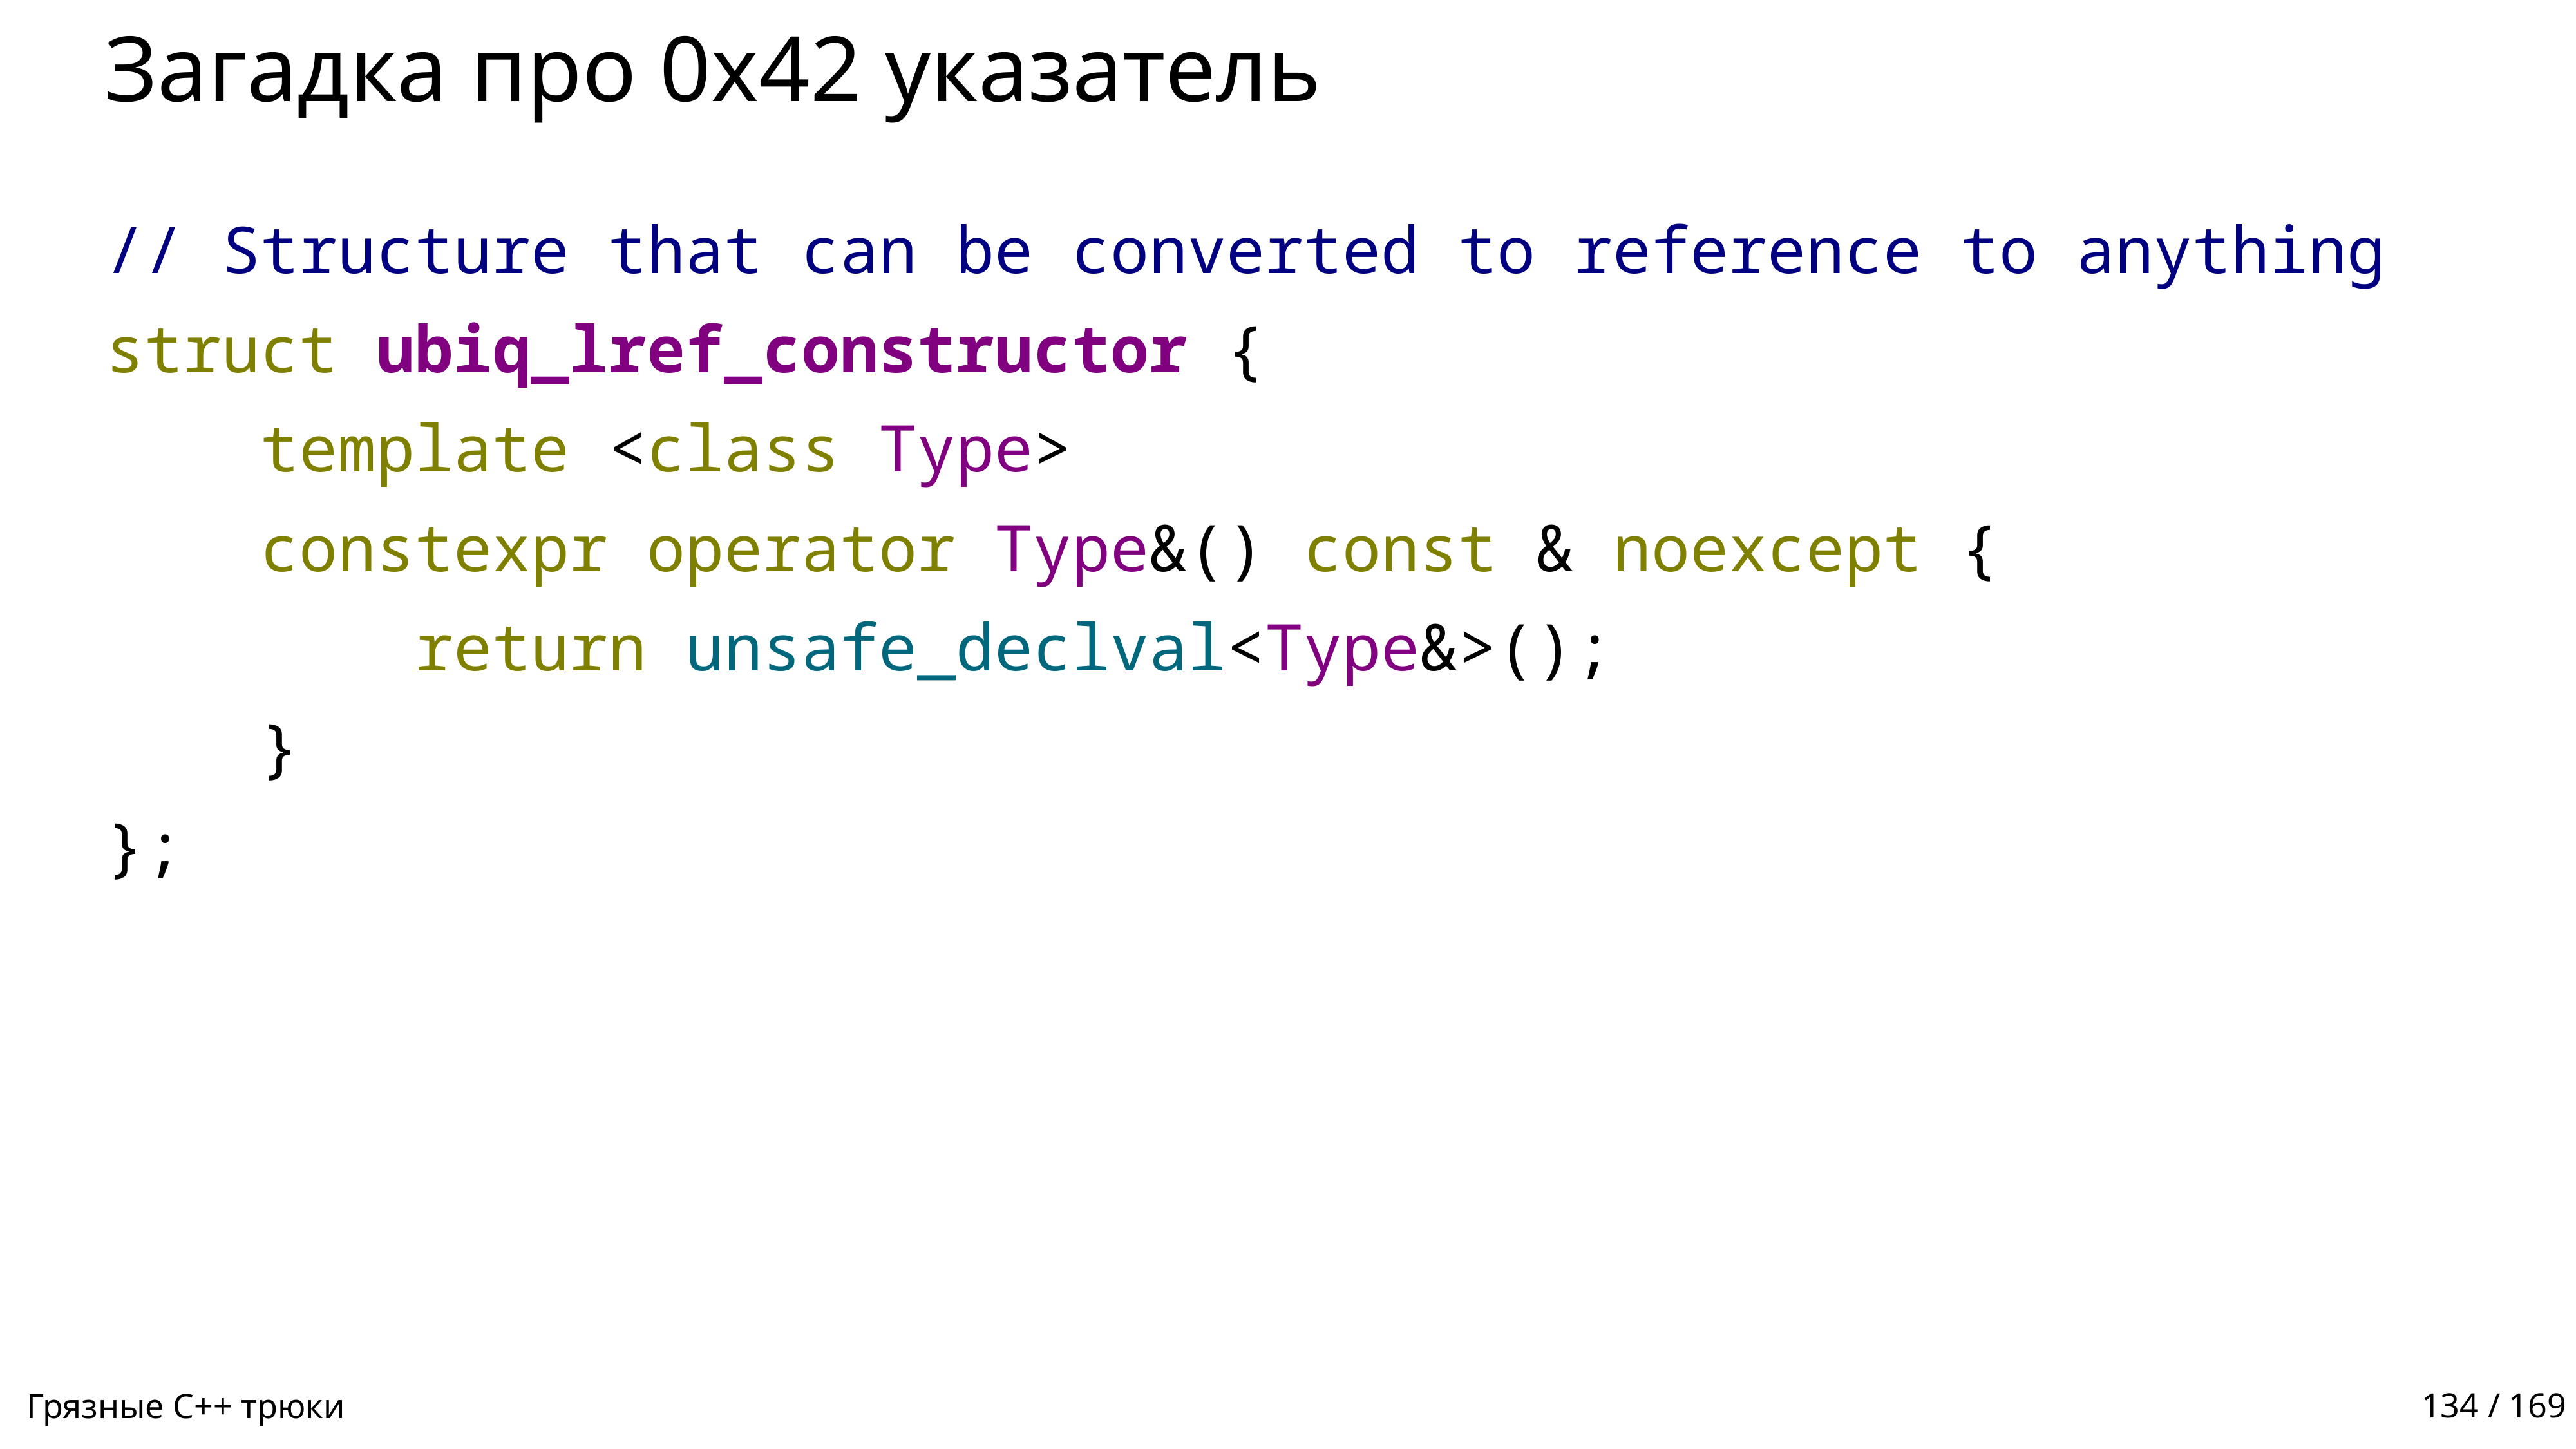

Загадка про 0x42 указатель
# // Structure that can be converted to reference to anything
struct ubiq_lref_constructor {
 template <class Type>
 constexpr operator Type&() const & noexcept {
 return unsafe_declval<Type&>();
 }
};
Грязные C++ трюки